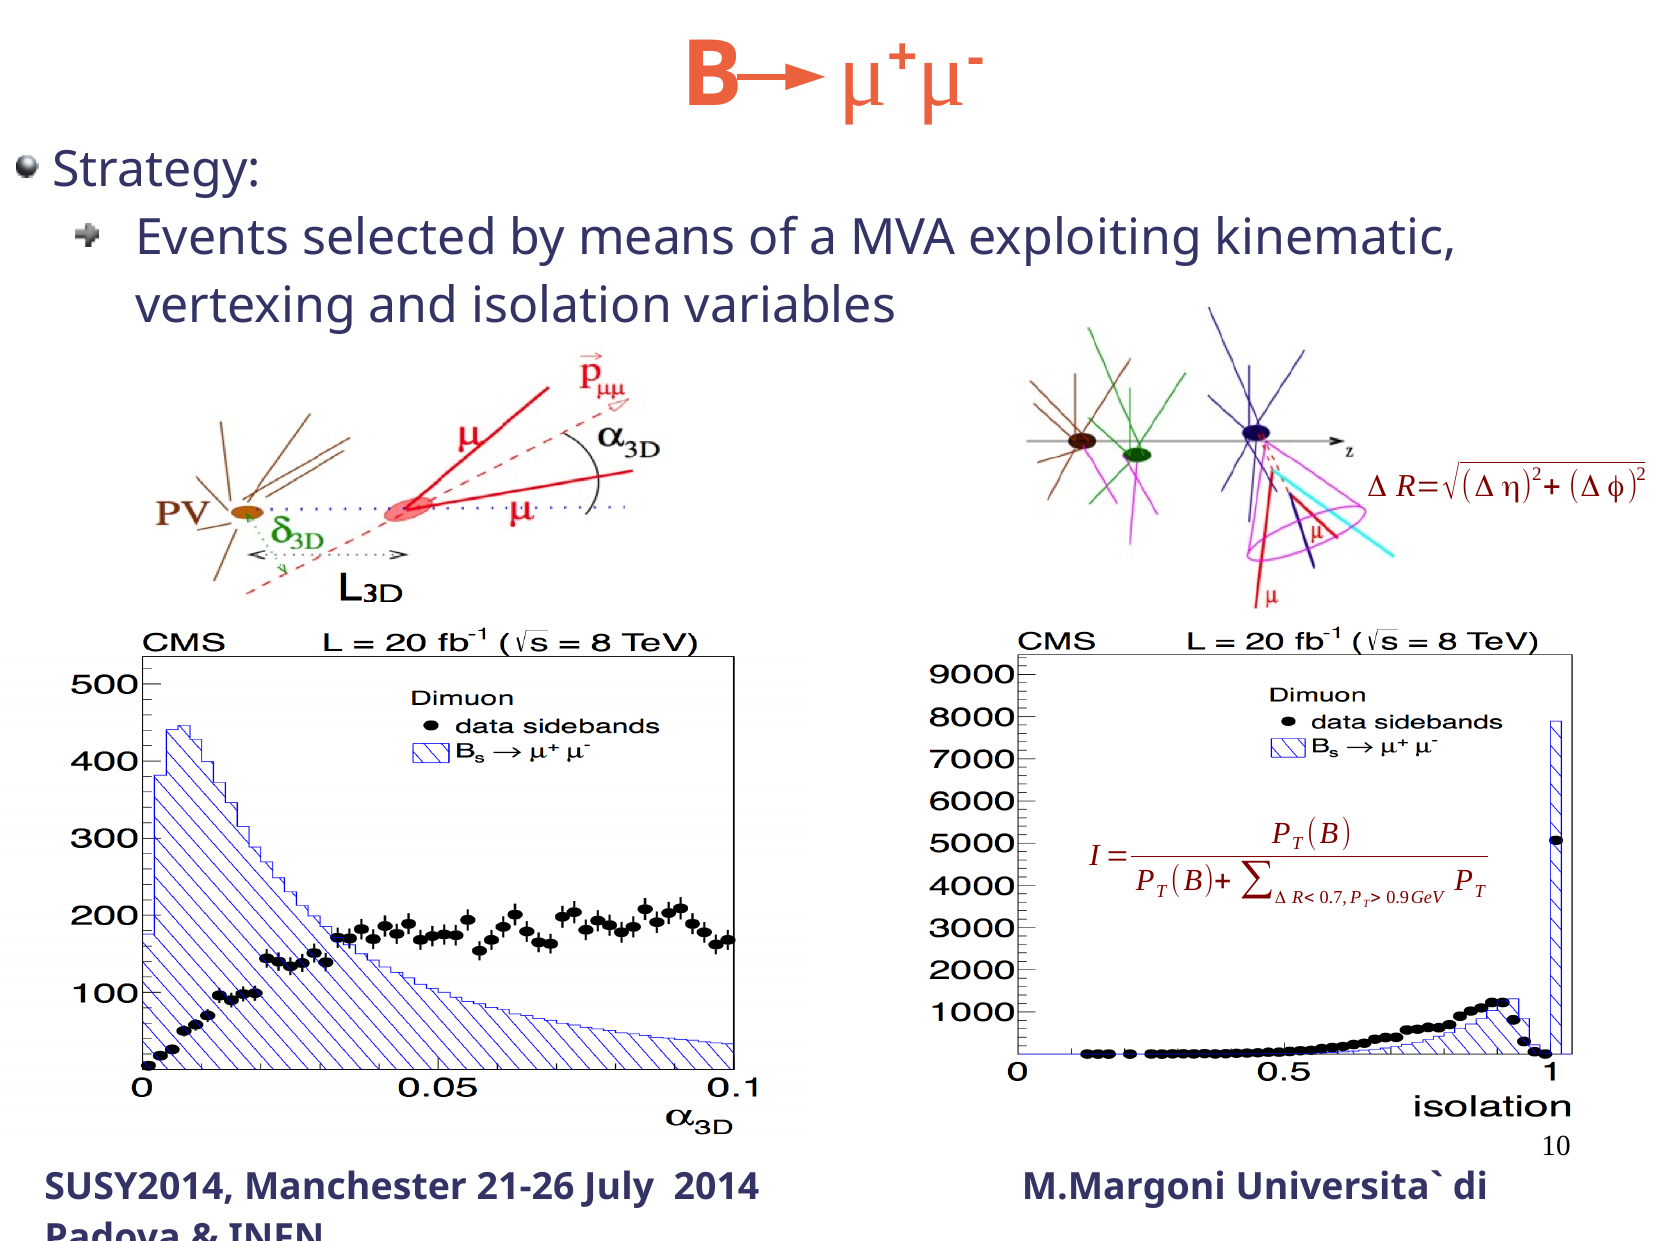

# B μ+μ-
Strategy:
Events selected by means of a MVA exploiting kinematic, vertexing and isolation variables
10
SUSY2014, Manchester 21-26 July 2014 M.Margoni Universita` di Padova & INFN